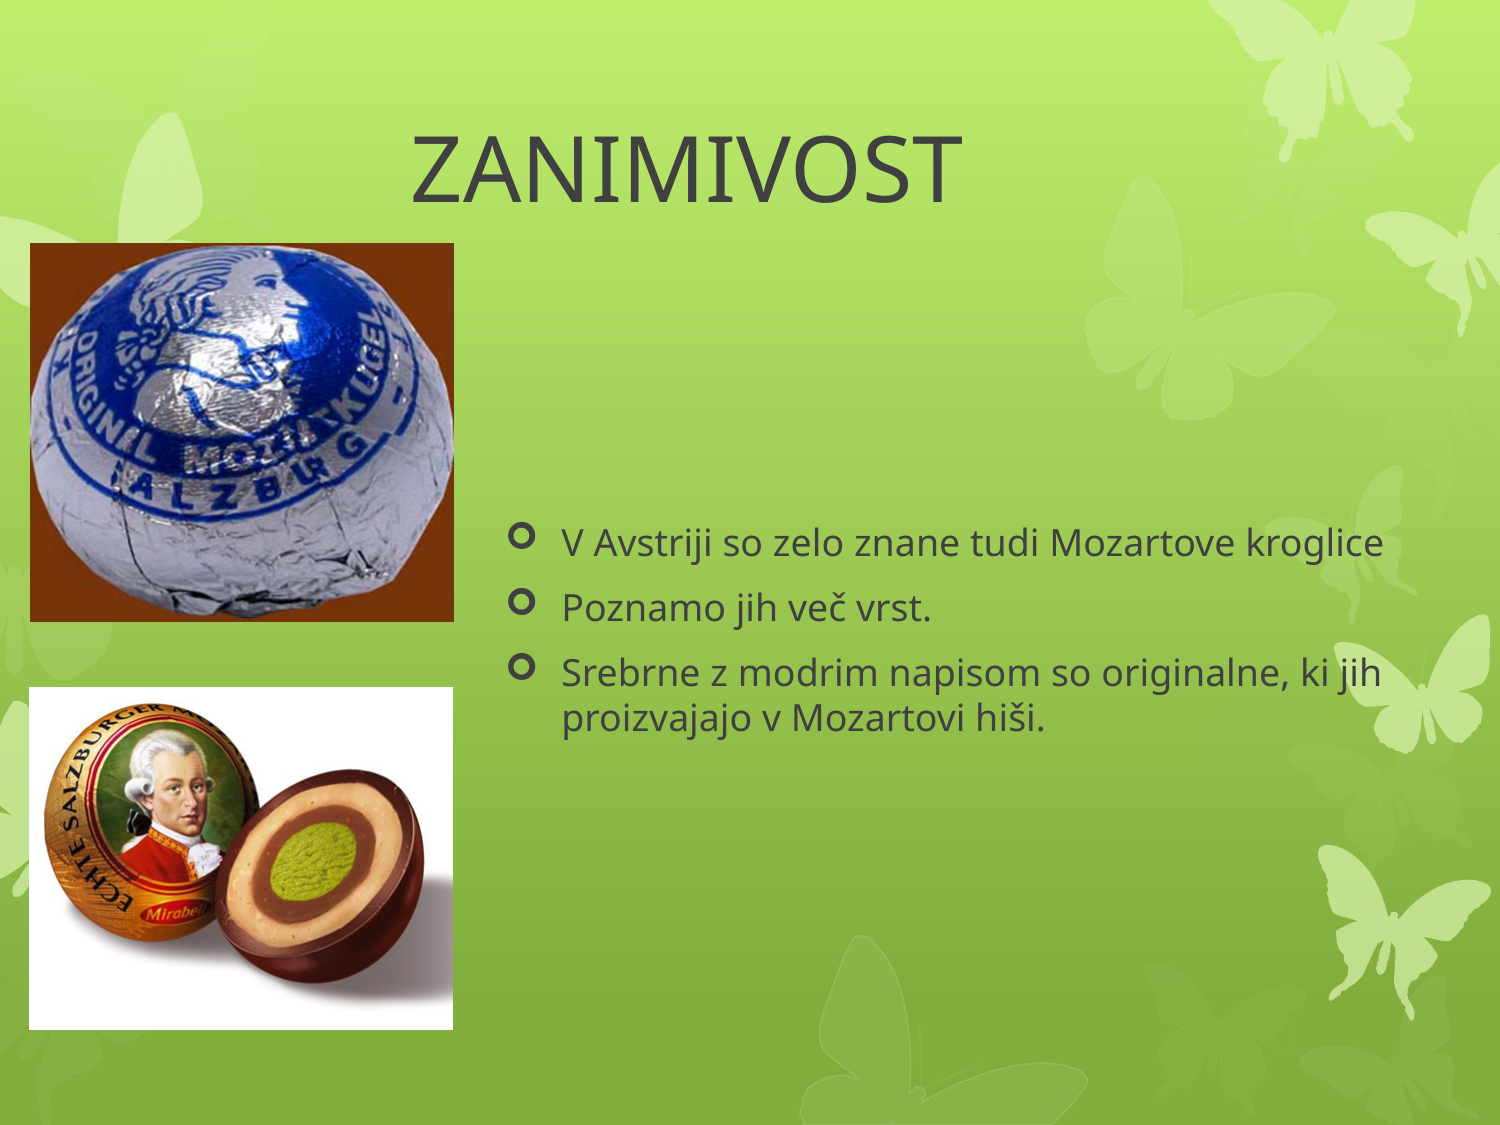

# ZANIMIVOST
V Avstriji so zelo znane tudi Mozartove kroglice
Poznamo jih več vrst.
Srebrne z modrim napisom so originalne, ki jih proizvajajo v Mozartovi hiši.